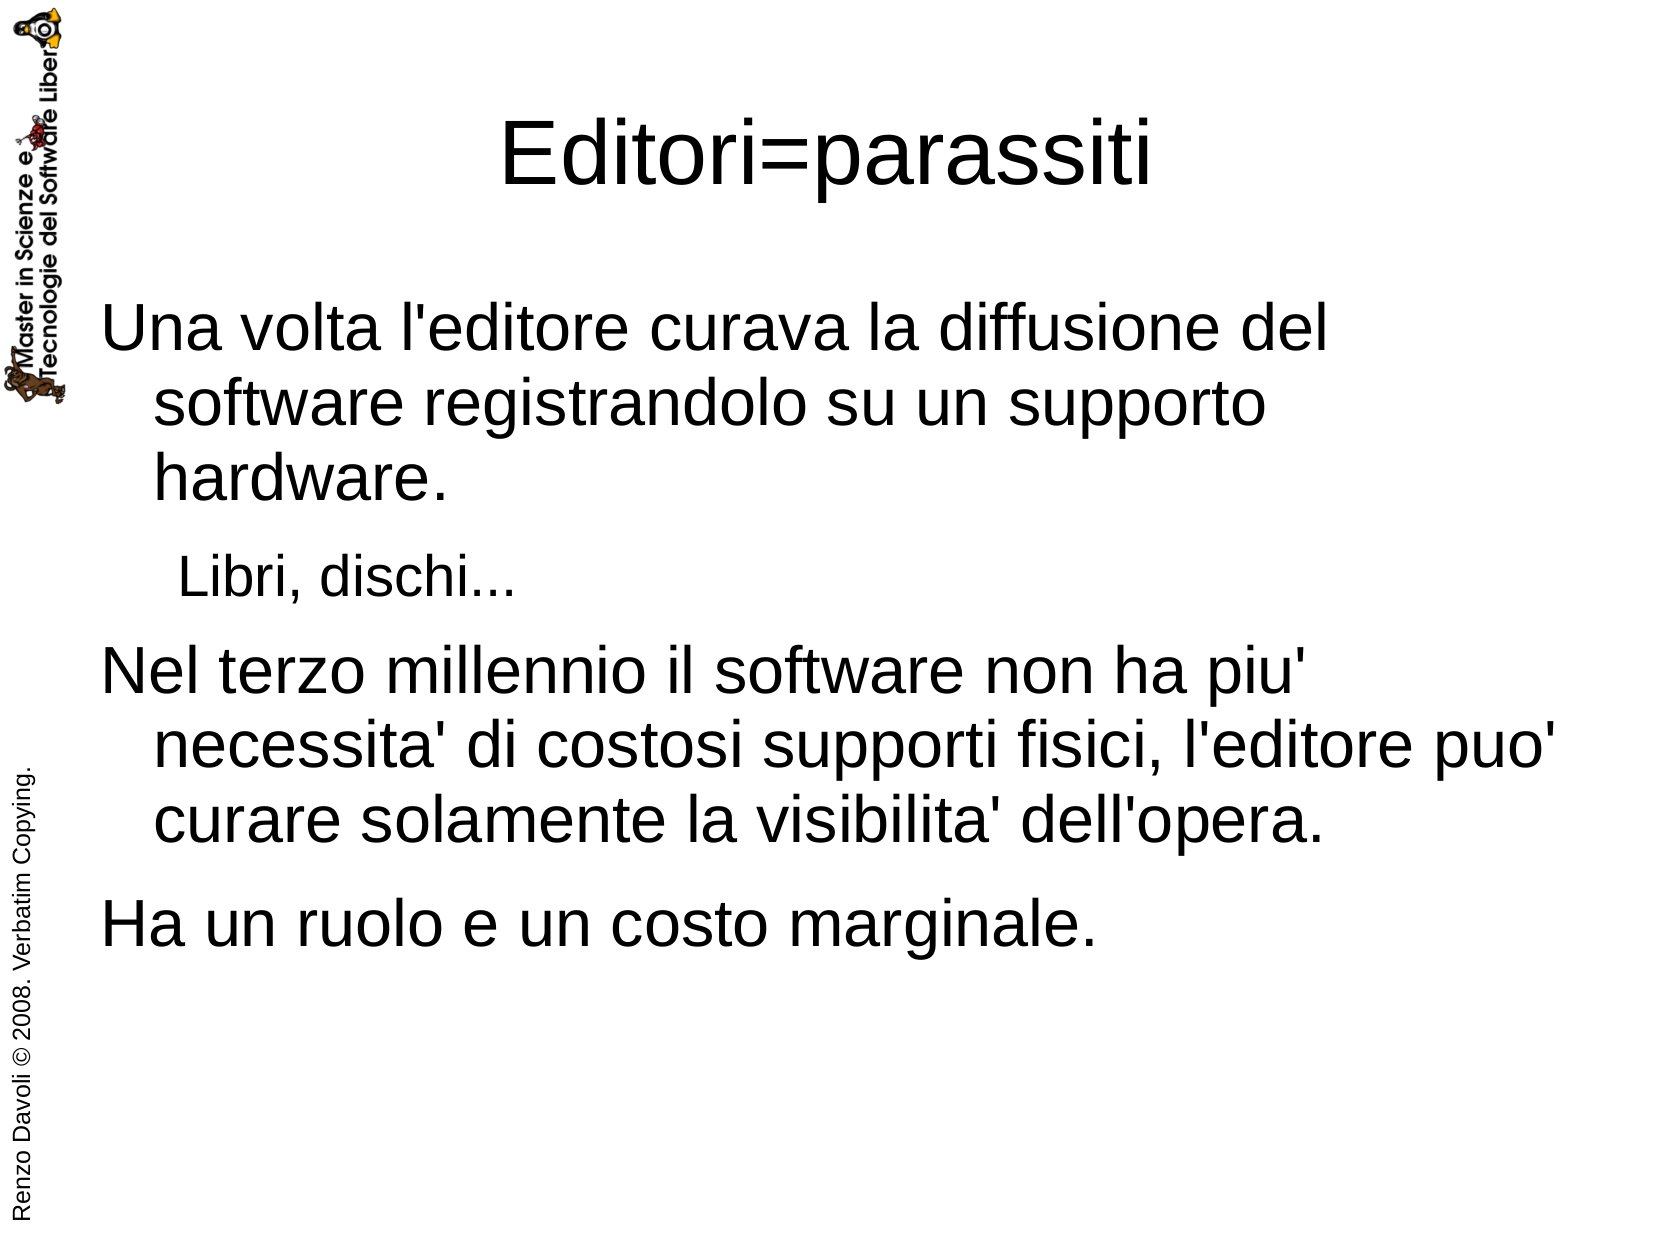

# Editori=parassiti
Una volta l'editore curava la diffusione del software registrandolo su un supporto hardware.
Libri, dischi...
Nel terzo millennio il software non ha piu' necessita' di costosi supporti fisici, l'editore puo' curare solamente la visibilita' dell'opera.
Ha un ruolo e un costo marginale.